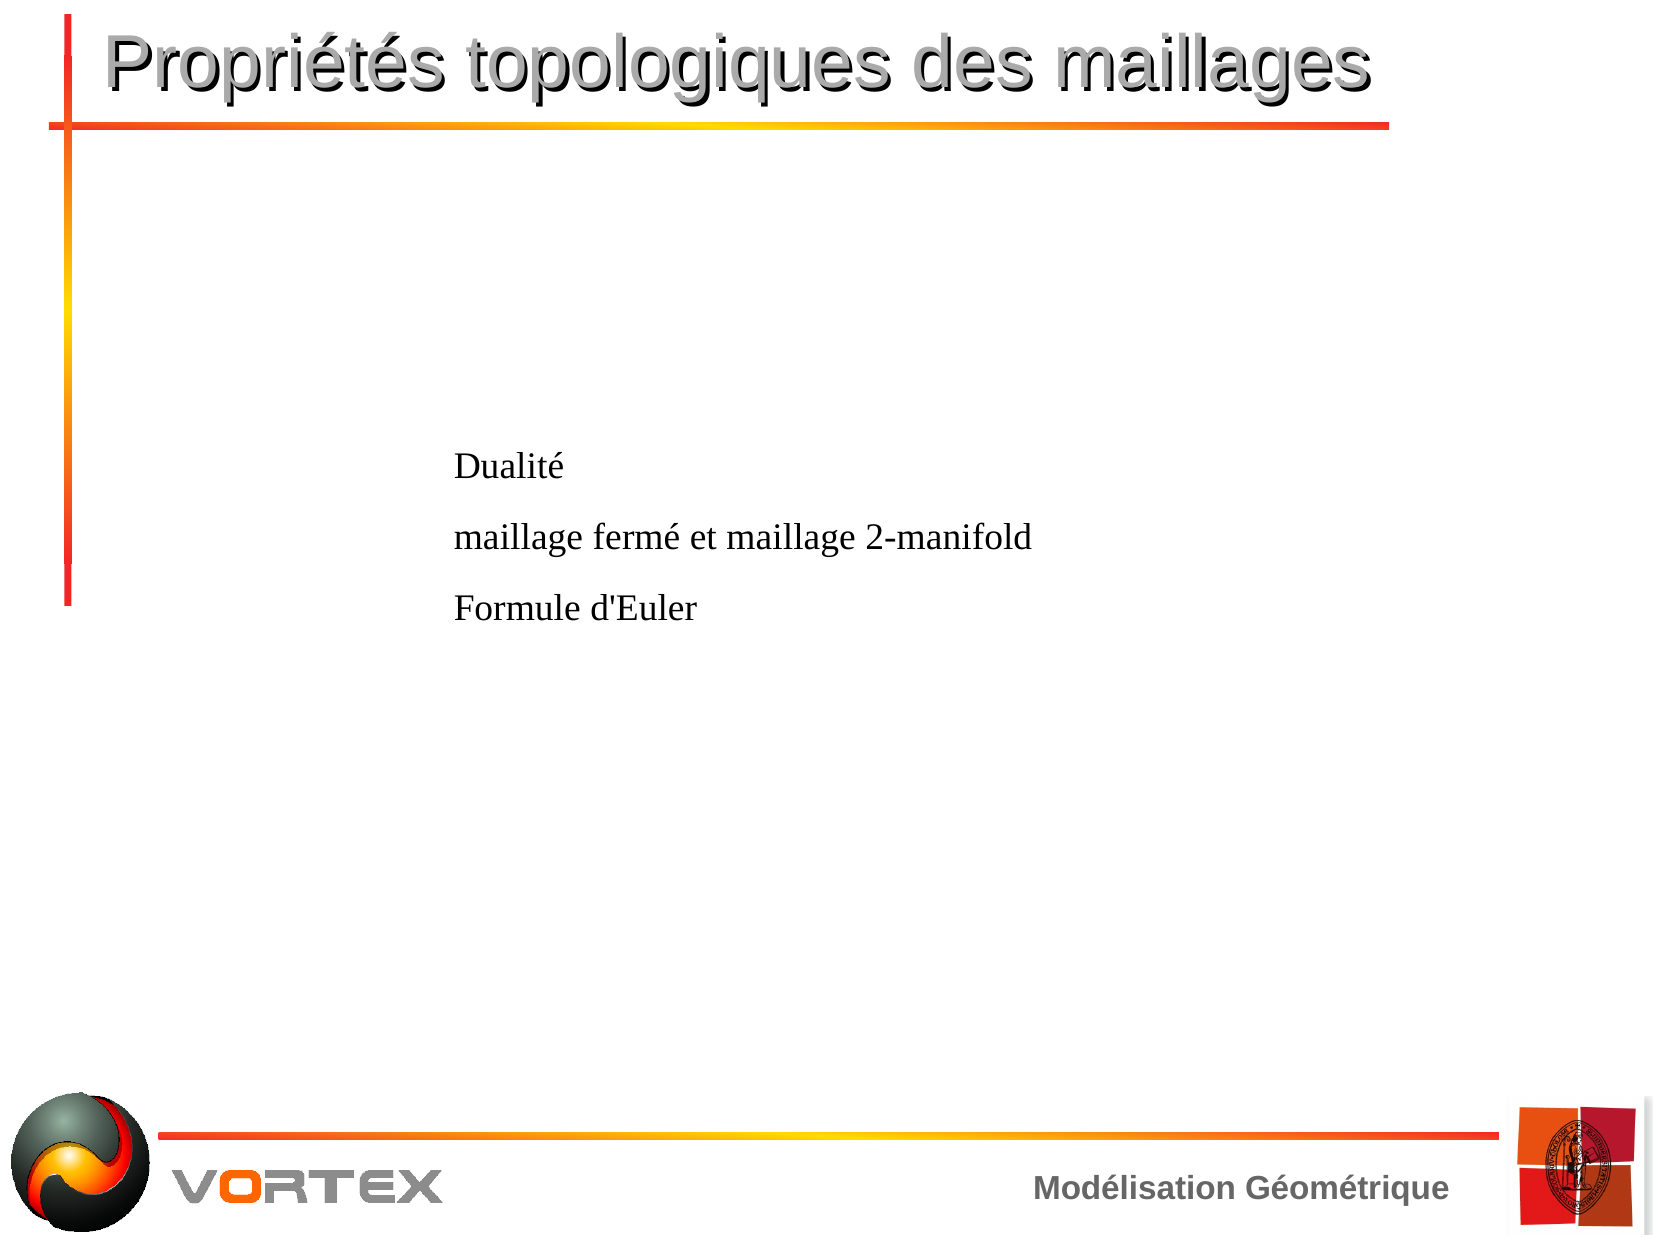

# Propriétés topologiques des maillages
Dualité
maillage fermé et maillage 2-manifold
Formule d'Euler